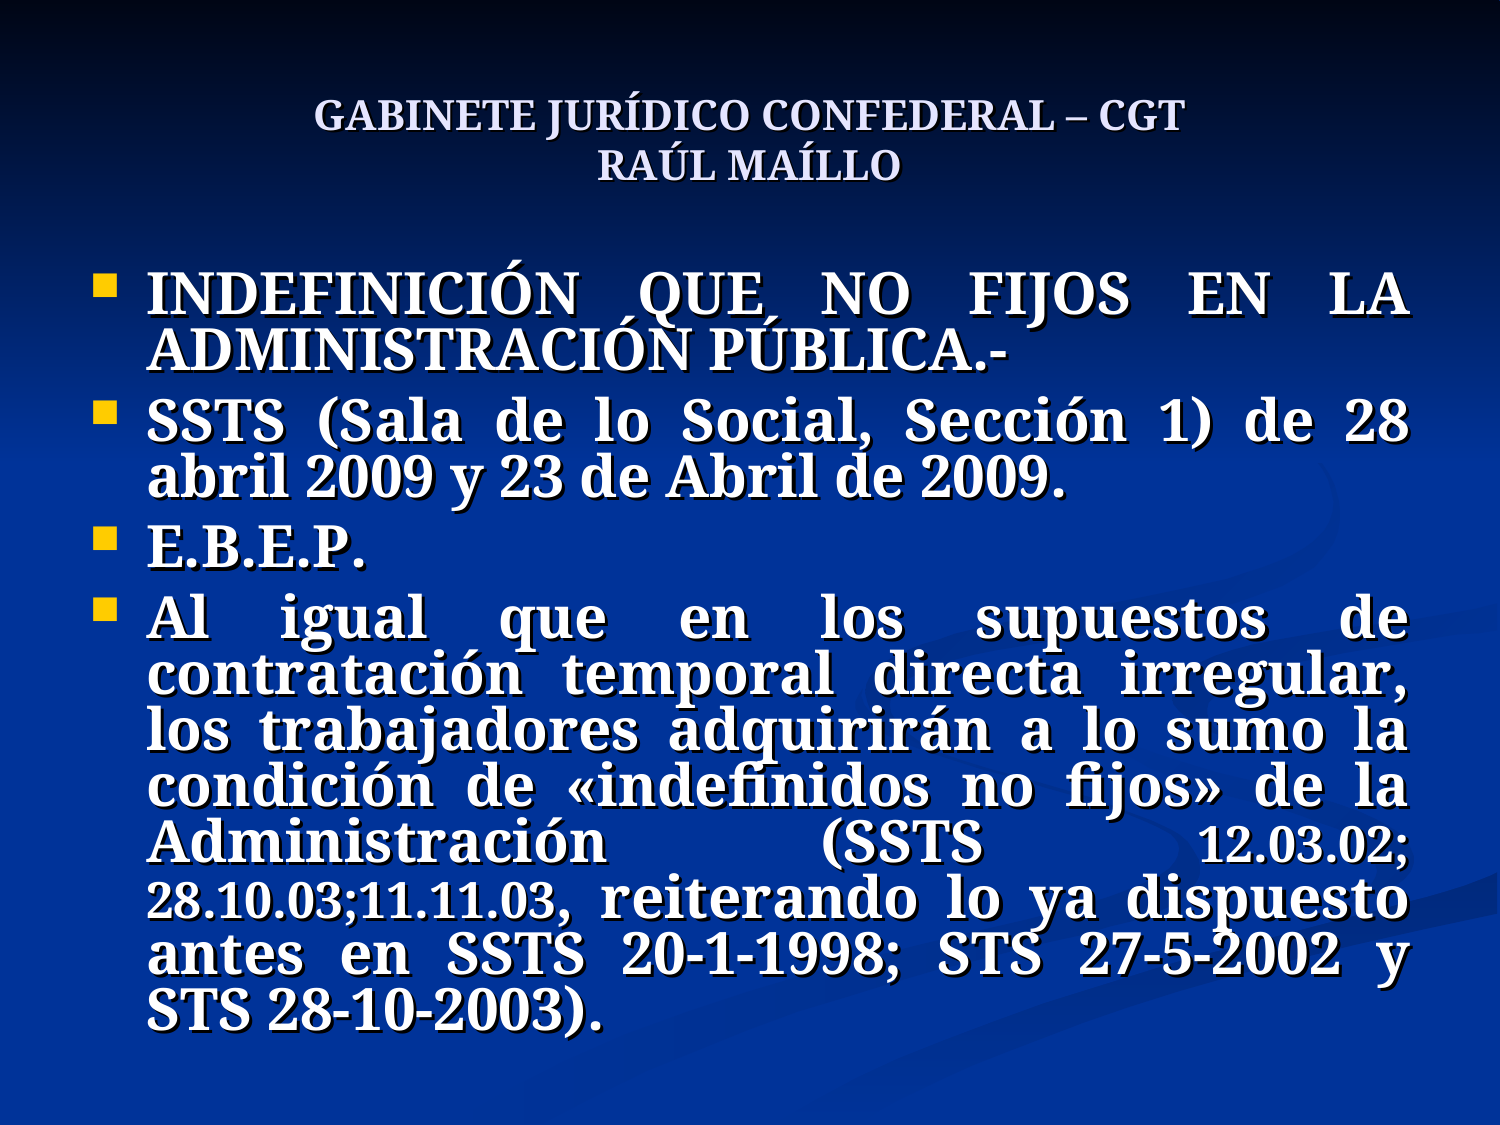

# GABINETE JURÍDICO CONFEDERAL – CGT RAÚL MAÍLLO
INDEFINICIÓN QUE NO FIJOS EN LA ADMINISTRACIÓN PÚBLICA.-
SSTS (Sala de lo Social, Sección 1) de 28 abril 2009 y 23 de Abril de 2009.
E.B.E.P.
Al igual que en los supuestos de contratación temporal directa irregular, los trabajadores adquirirán a lo sumo la condición de «indefinidos no fijos» de la Administración (SSTS 12.03.02; 28.10.03;11.11.03, reiterando lo ya dispuesto antes en SSTS 20-1-1998; STS 27-5-2002 y STS 28-10-2003).